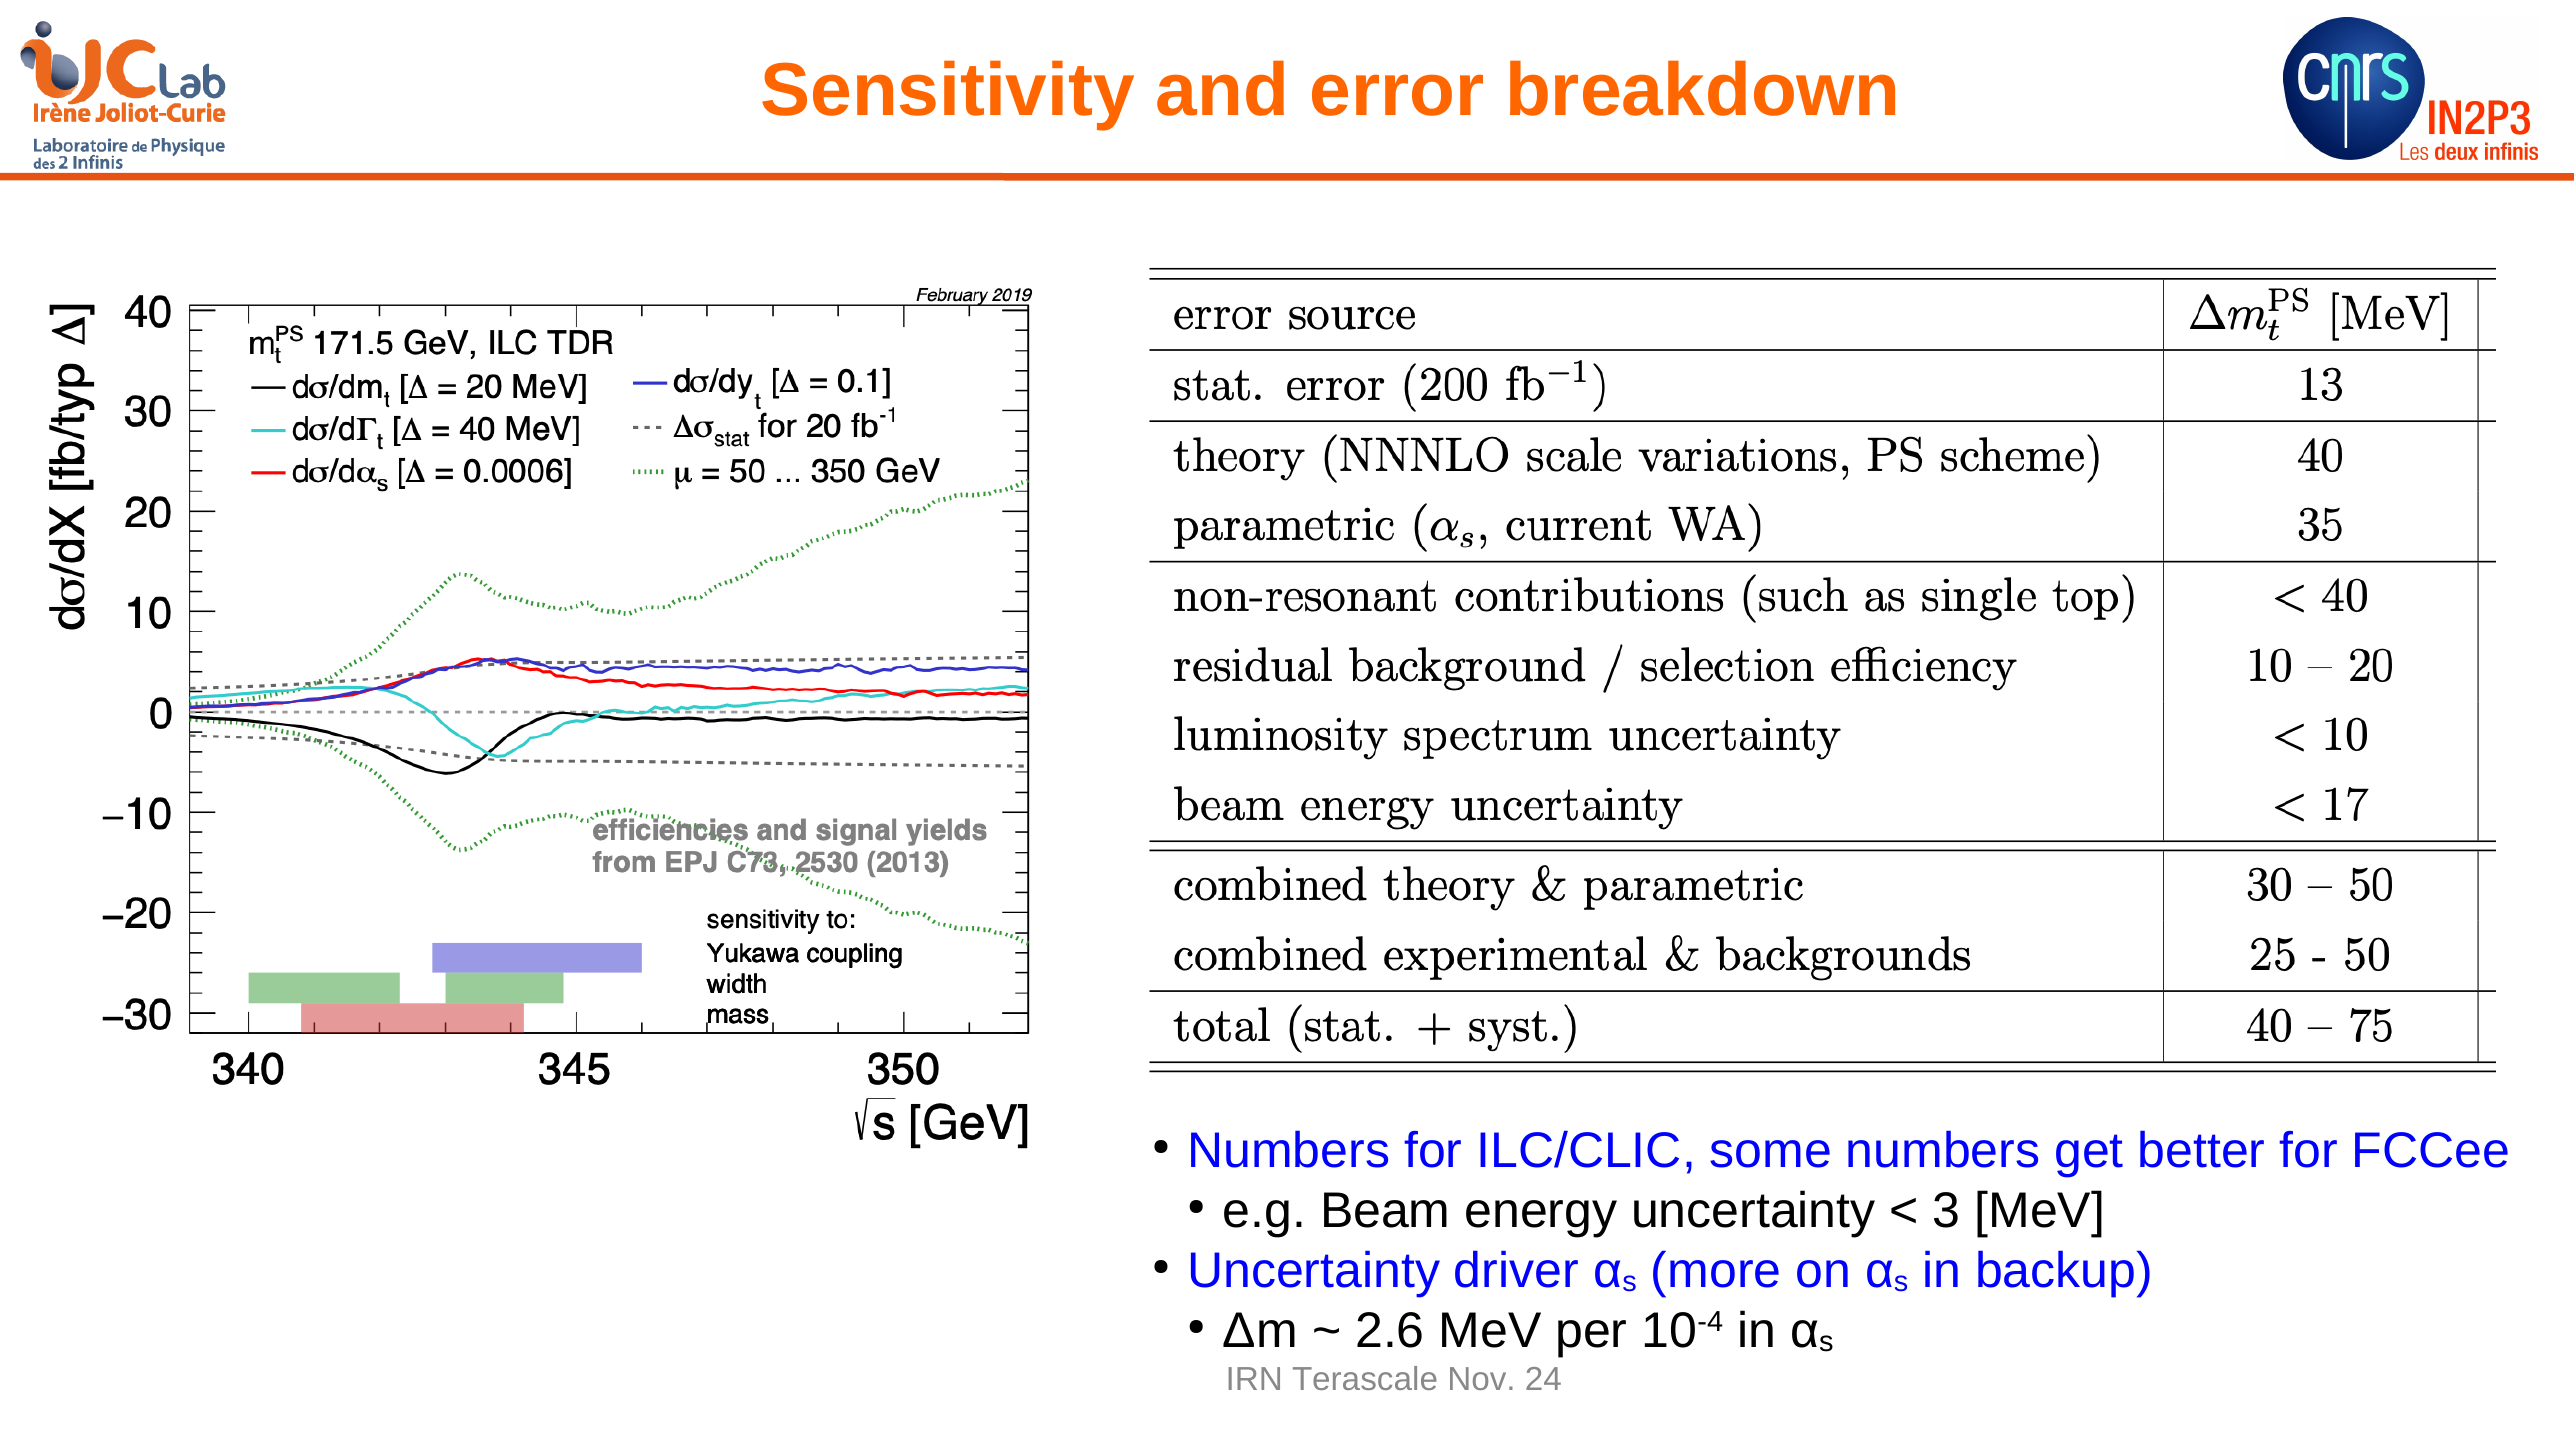

# Sensitivity and error breakdown
Numbers for ILC/CLIC, some numbers get better for FCCee
e.g. Beam energy uncertainty < 3 [MeV]
Uncertainty driver αs (more on αs in backup)
Δm ~ 2.6 MeV per 10-4 in αs